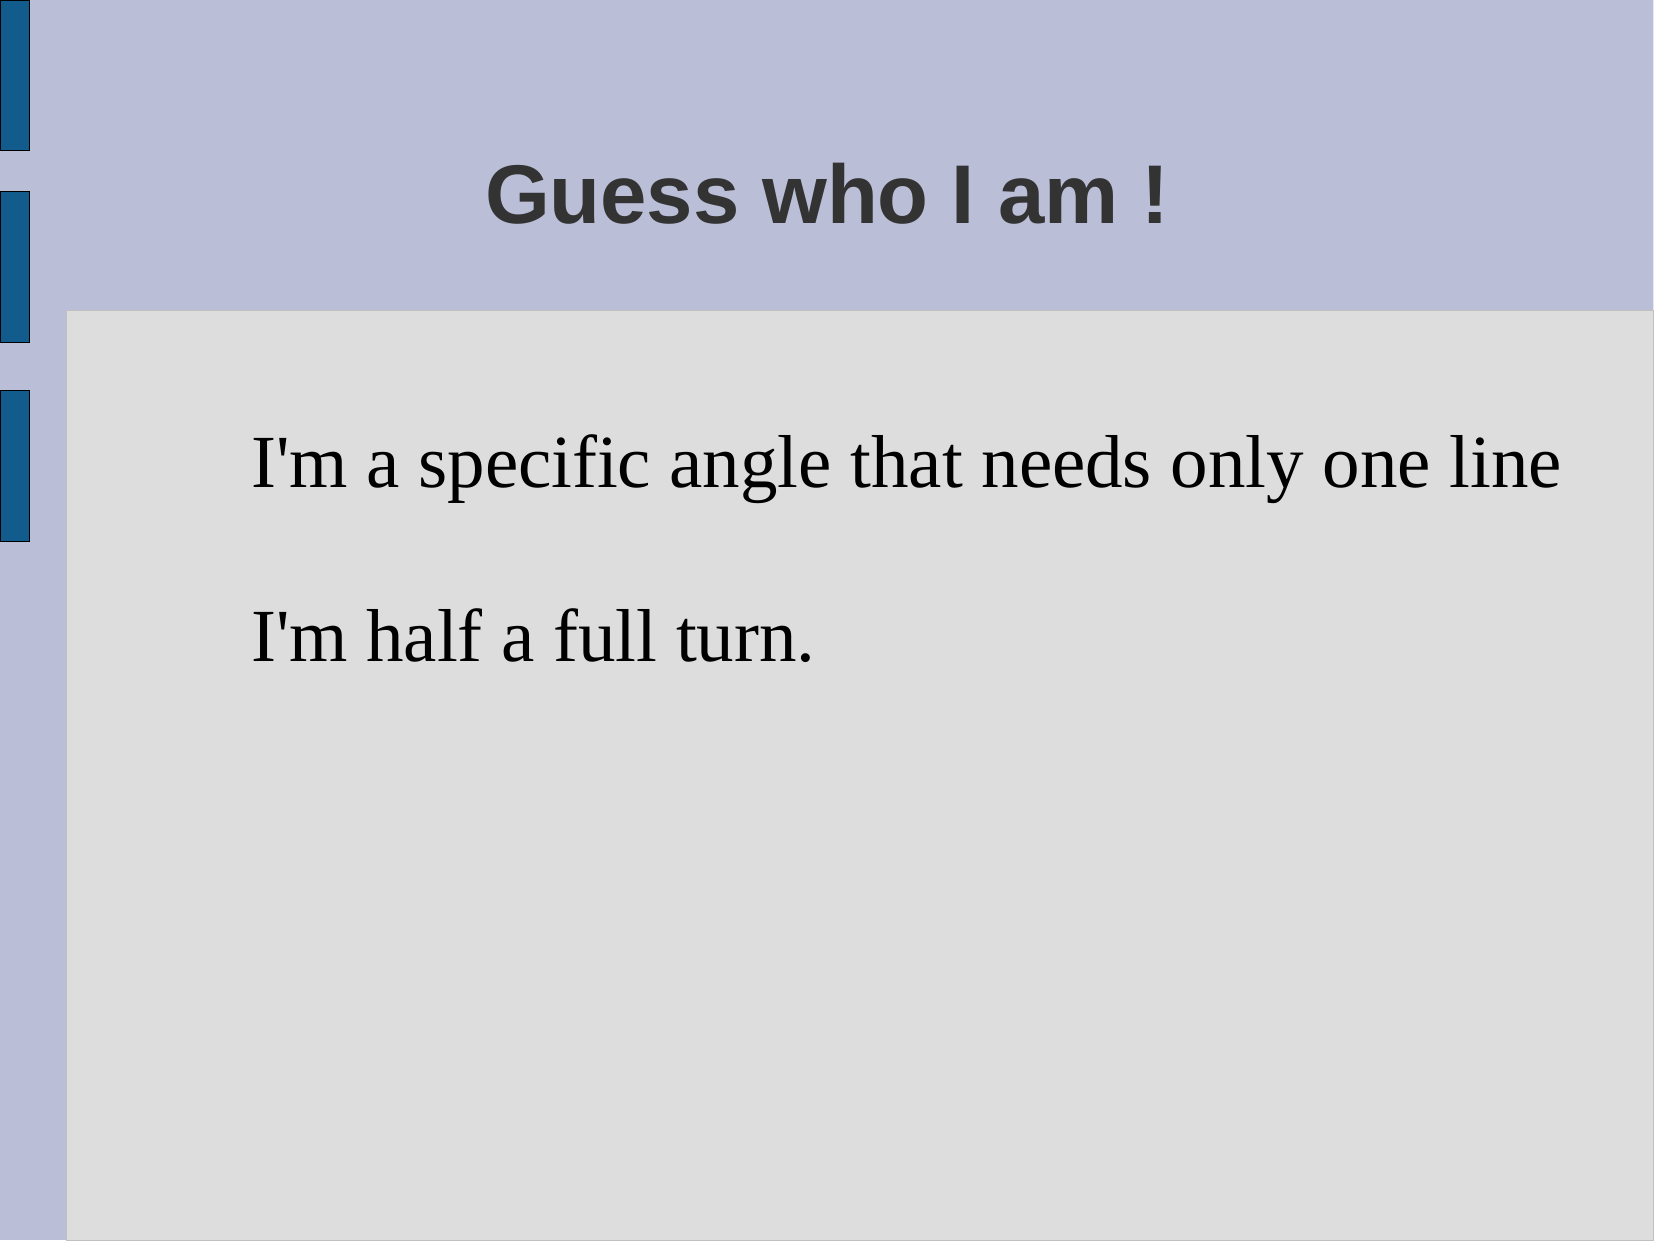

# Guess who I am !
I'm a specific angle that needs only one line
I'm half a full turn.